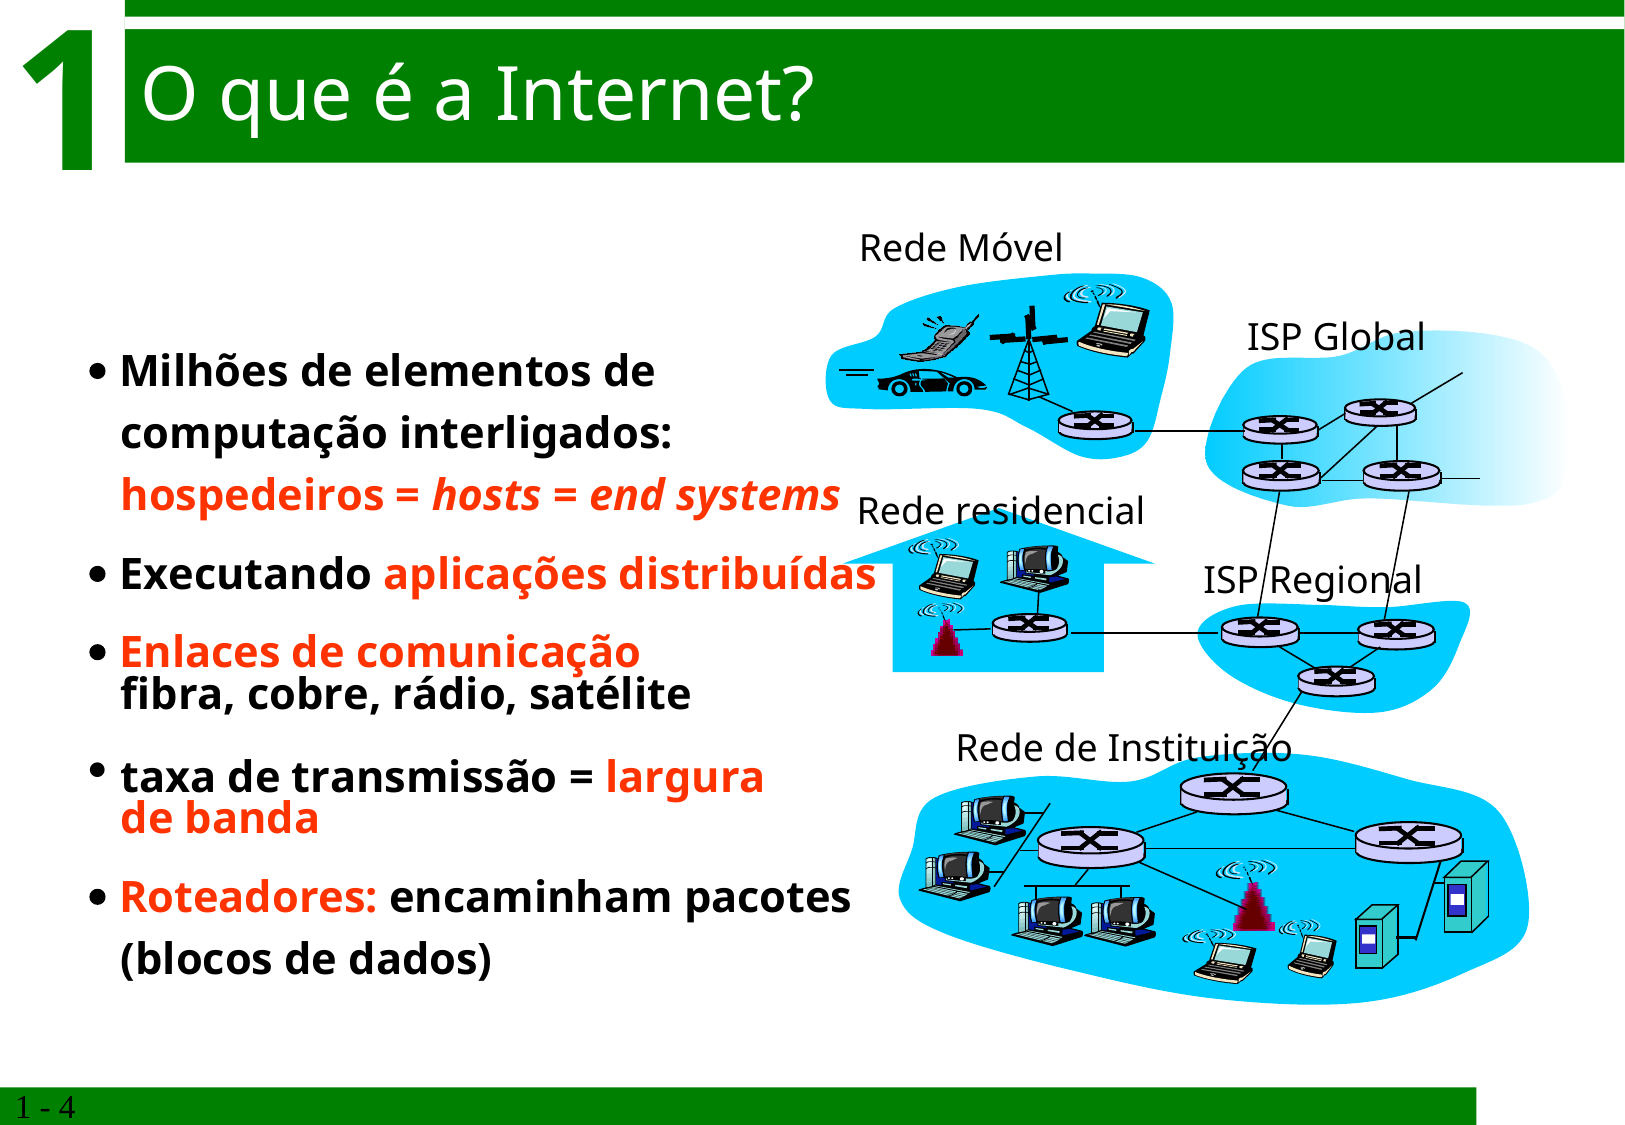

O que é a Internet?
Rede Móvel
ISP Global
ISP Regional
#  Milhões de elementos de
	computação interligados:
	hospedeiros = hosts = end systems
 Executando aplicações distribuídas
 Enlaces de comunicação
	fibra, cobre, rádio, satélite
taxa de transmissão = largura
	de banda
 Roteadores: encaminham pacotes
	(blocos de dados)
Rede residencial
Rede de Instituição
4